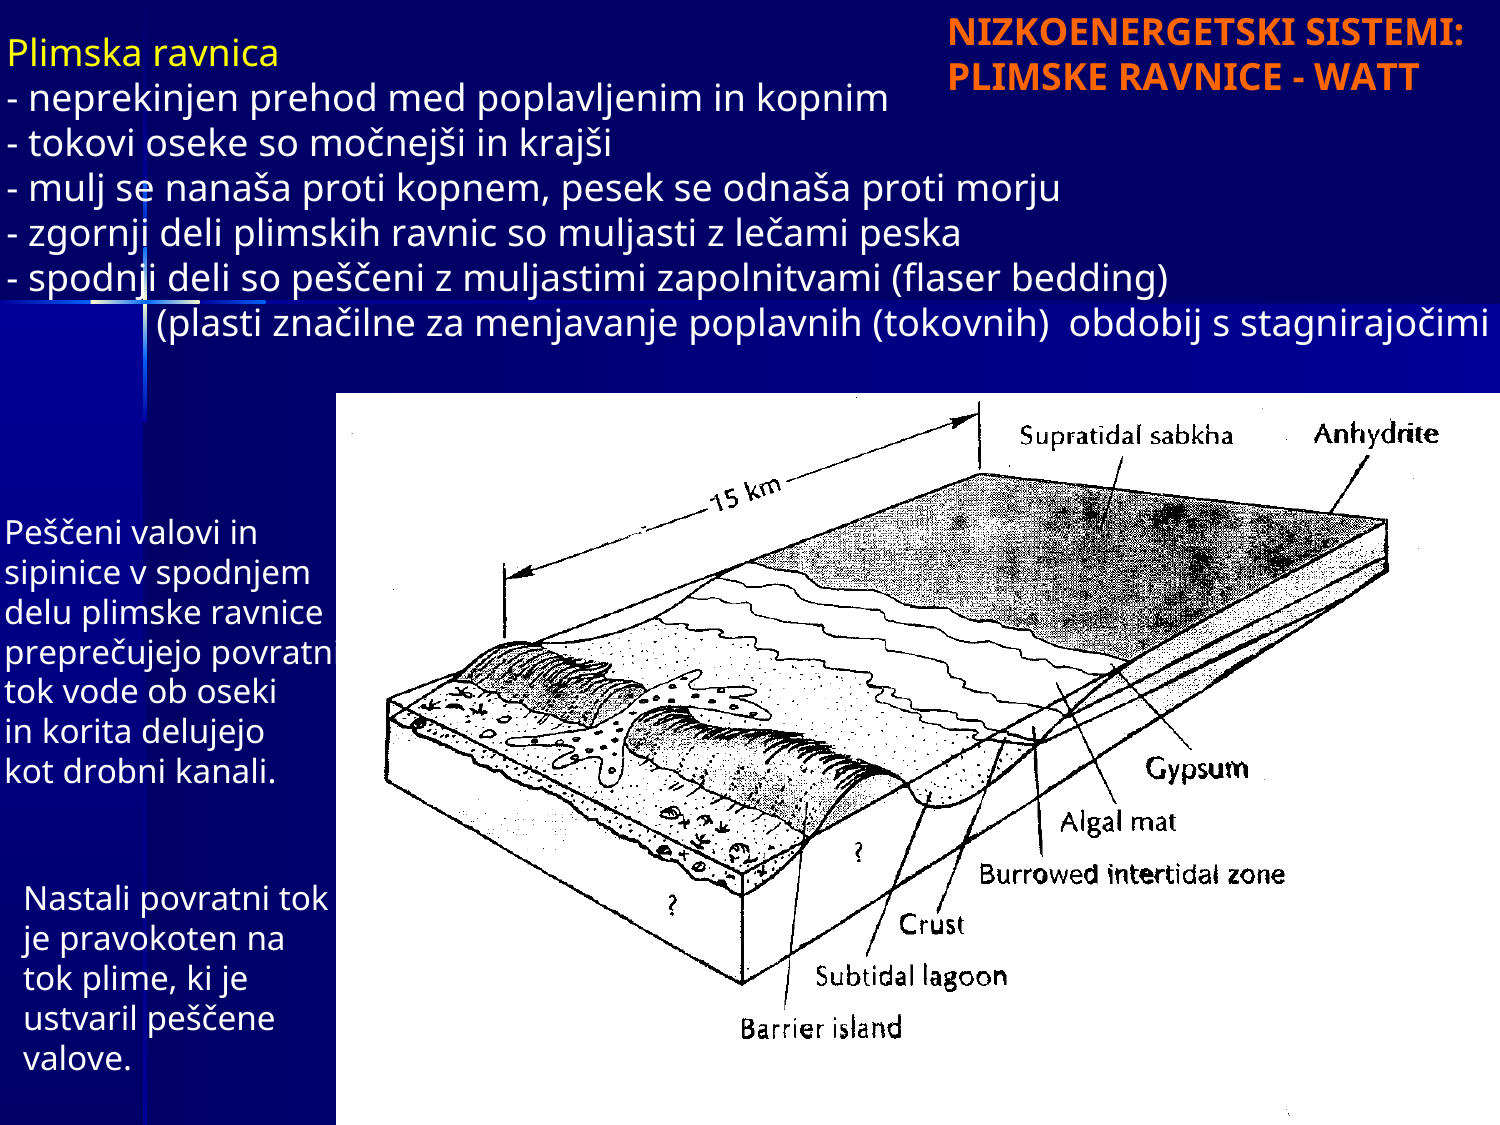

NIZKOENERGETSKI SISTEMI:
PLIMSKE RAVNICE - WATT
Plimska ravnica
- neprekinjen prehod med poplavljenim in kopnim
- tokovi oseke so močnejši in krajši
- mulj se nanaša proti kopnem, pesek se odnaša proti morju
- zgornji deli plimskih ravnic so muljasti z lečami peska
- spodnji deli so peščeni z muljastimi zapolnitvami (flaser bedding)
	(plasti značilne za menjavanje poplavnih (tokovnih) obdobij s stagnirajočimi
Peščeni valovi in
sipinice v spodnjem
delu plimske ravnice
preprečujejo povratni
tok vode ob oseki
in korita delujejo
kot drobni kanali.
Nastali povratni tok
je pravokoten na
tok plime, ki je
ustvaril peščene
valove.